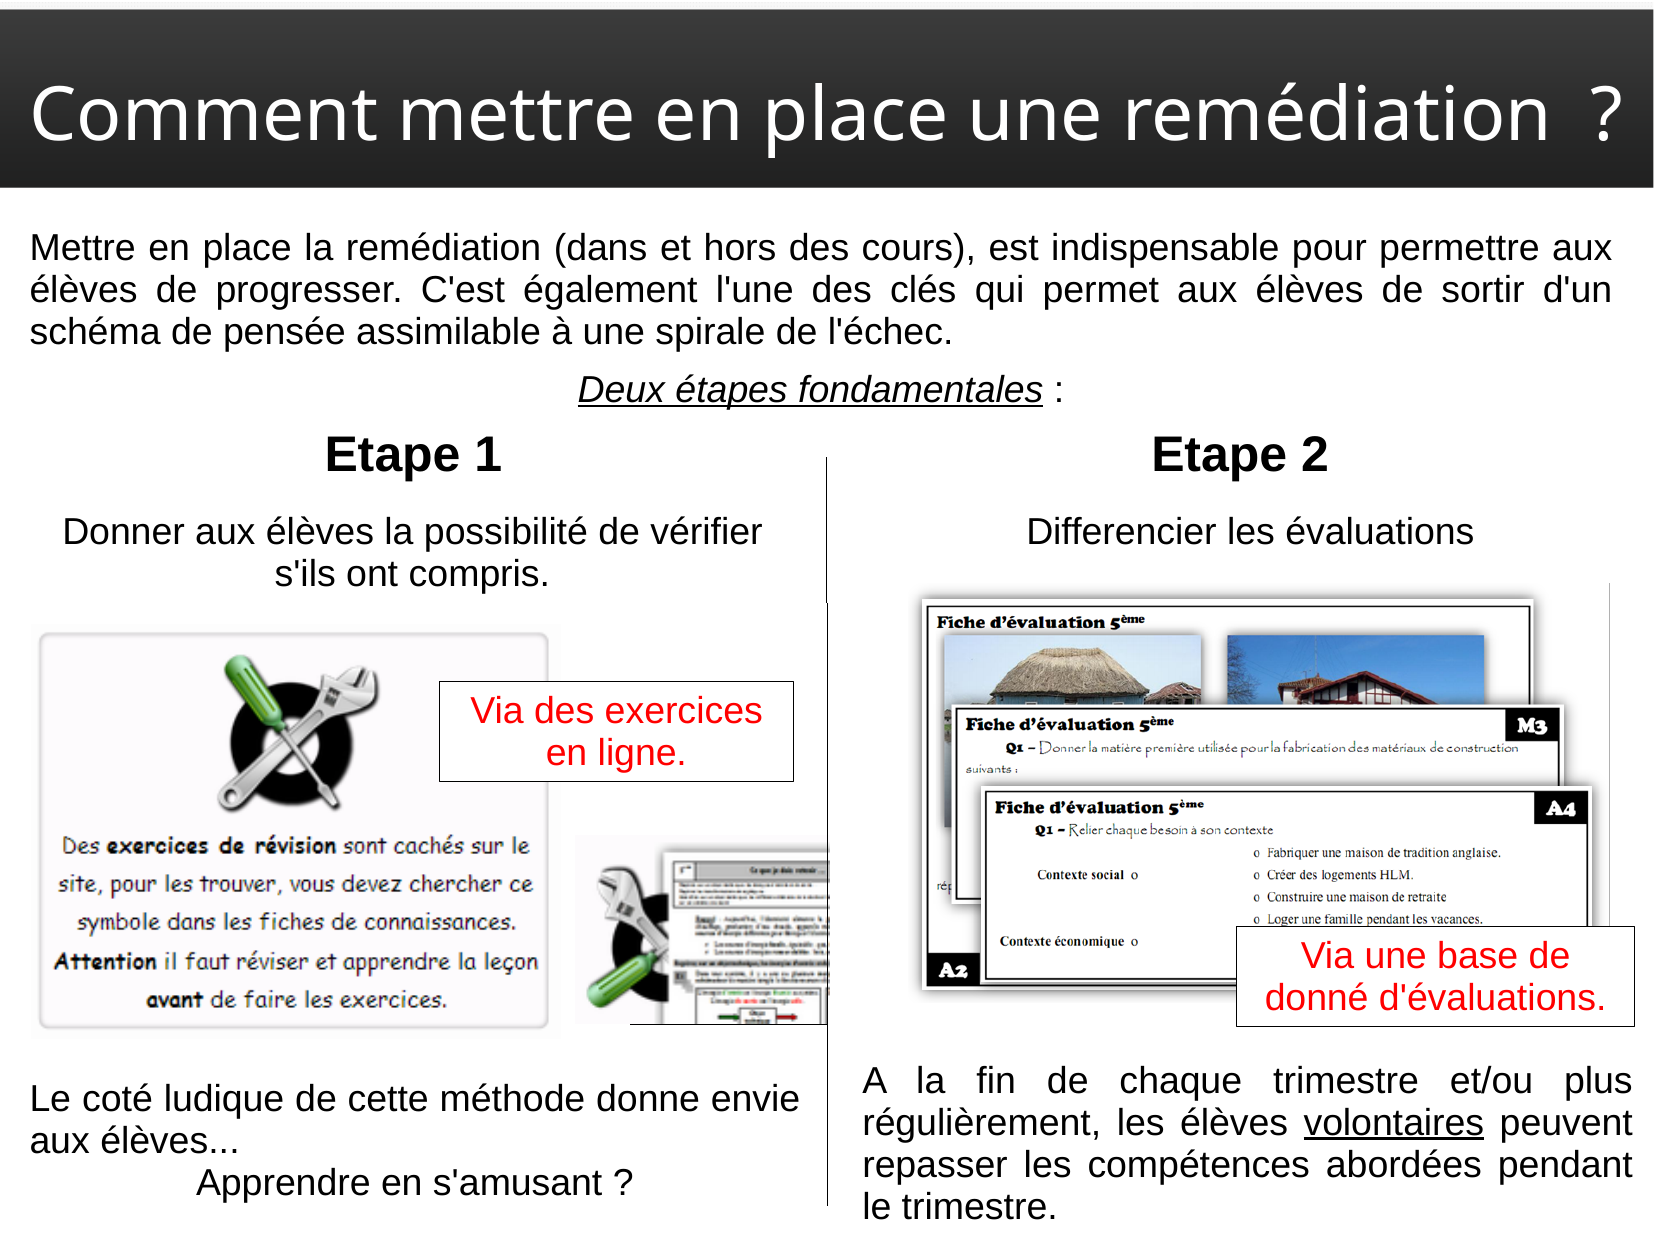

Comment mettre en place une remédiation  ?
Mettre en place la remédiation (dans et hors des cours), est indispensable pour permettre aux élèves de progresser. C'est également l'une des clés qui permet aux élèves de sortir d'un schéma de pensée assimilable à une spirale de l'échec.
Deux étapes fondamentales :
Etape 1
Etape 2
Donner aux élèves la possibilité de vérifier s'ils ont compris.
 Differencier les évaluations
Via des exercices en ligne.
Via une base de donné d'évaluations.
A la fin de chaque trimestre et/ou plus régulièrement, les élèves volontaires peuvent repasser les compétences abordées pendant le trimestre.
Le coté ludique de cette méthode donne envie aux élèves...
Apprendre en s'amusant ?